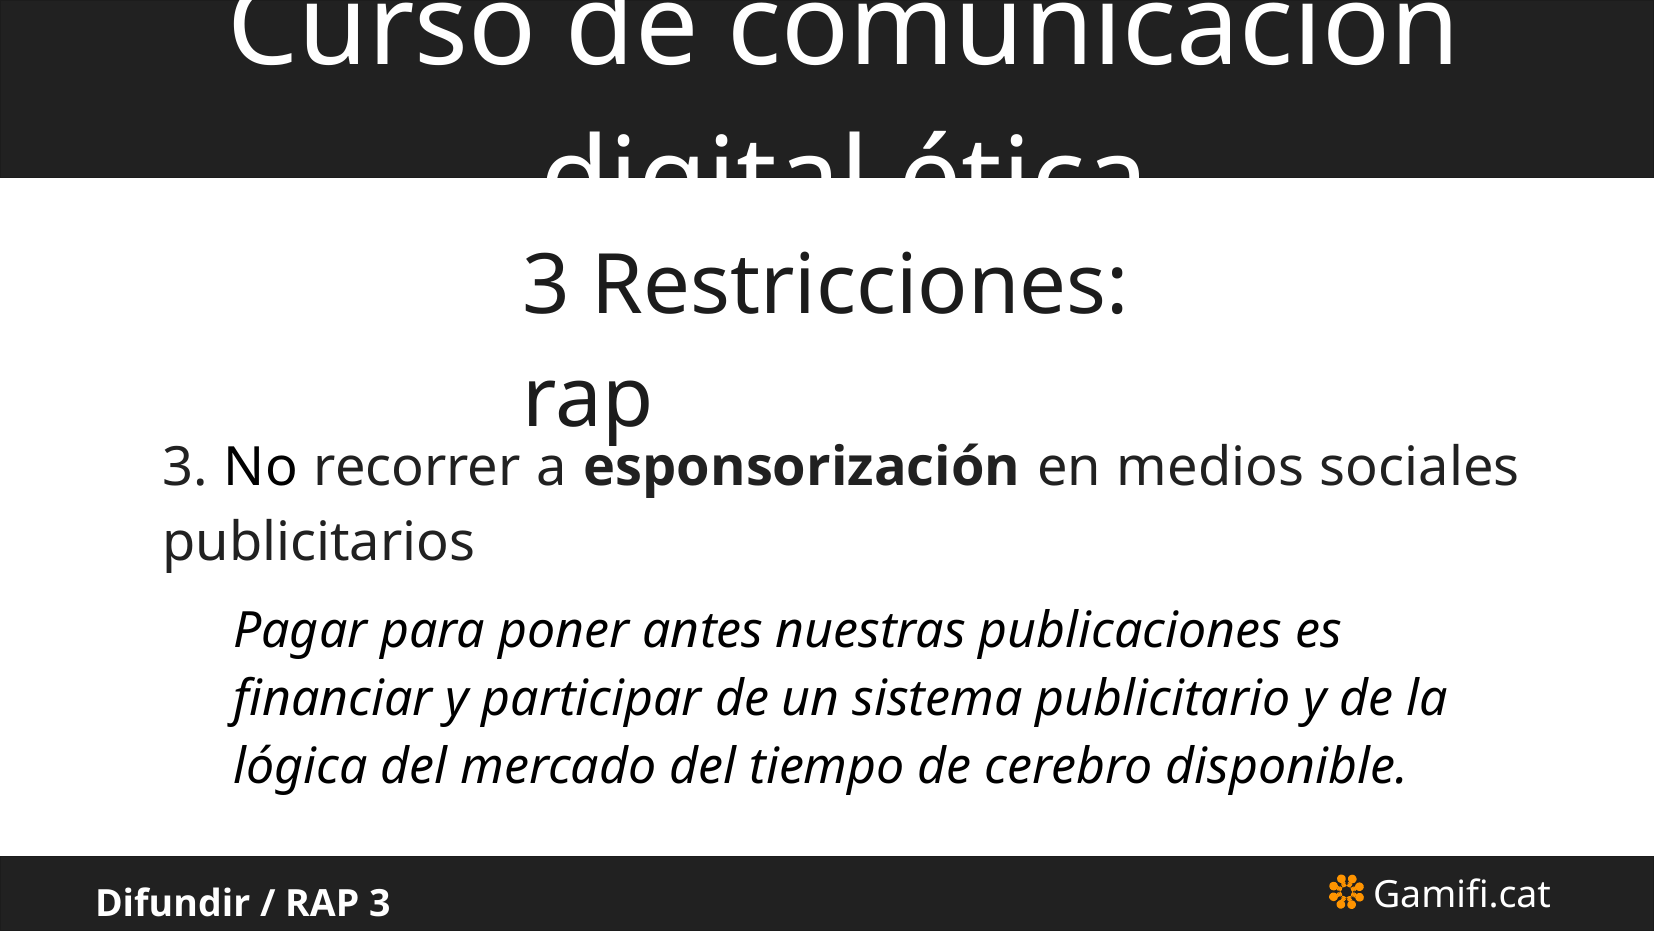

# Curso de comunicación digital ética
3 Restricciones: rap
3. No recorrer a esponsorización en medios sociales publicitarios
Pagar para poner antes nuestras publicaciones es financiar y participar de un sistema publicitario y de la lógica del mercado del tiempo de cerebro disponible.
Gamifi.cat
Difundir / RAP 3